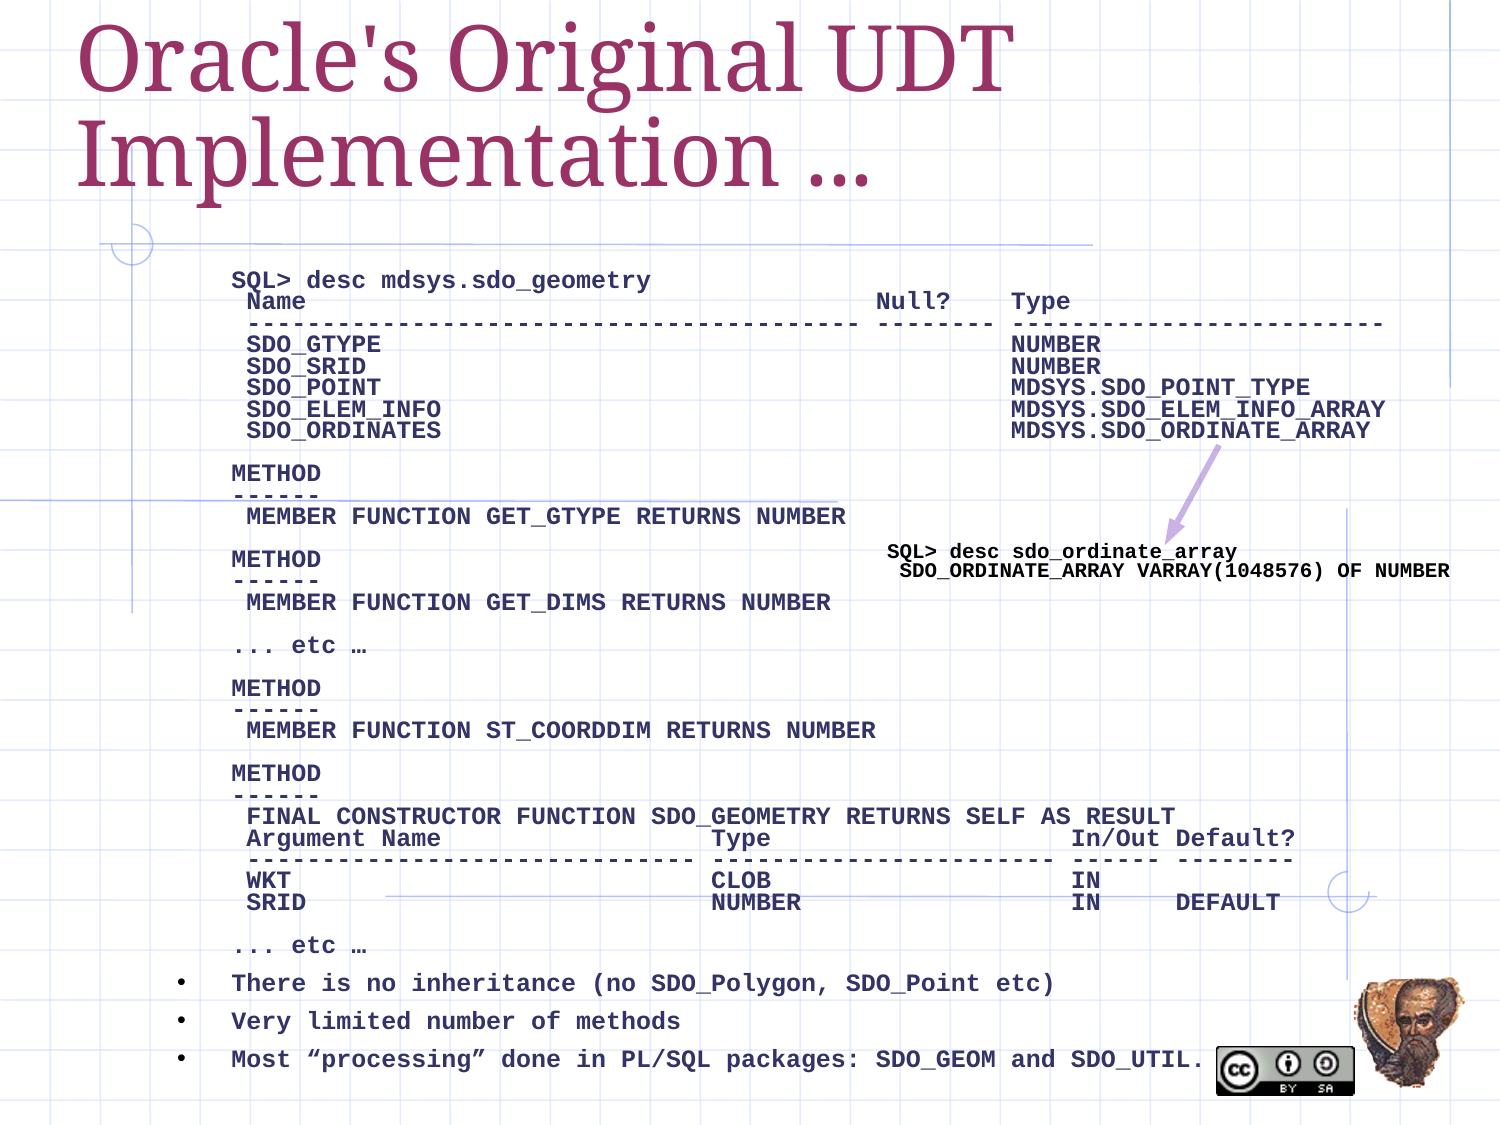

# Oracle's Original UDT Implementation ...
SQL> desc mdsys.sdo_geometry
 Name Null? Type
 ----------------------------------------- -------- -------------------------
 SDO_GTYPE NUMBER
 SDO_SRID NUMBER
 SDO_POINT MDSYS.SDO_POINT_TYPE
 SDO_ELEM_INFO MDSYS.SDO_ELEM_INFO_ARRAY
 SDO_ORDINATES MDSYS.SDO_ORDINATE_ARRAY
METHOD
------
 MEMBER FUNCTION GET_GTYPE RETURNS NUMBER
METHOD
------
 MEMBER FUNCTION GET_DIMS RETURNS NUMBER
... etc …
METHOD
------
 MEMBER FUNCTION ST_COORDDIM RETURNS NUMBER
METHOD
------
 FINAL CONSTRUCTOR FUNCTION SDO_GEOMETRY RETURNS SELF AS RESULT
 Argument Name Type In/Out Default?
 ------------------------------ ----------------------- ------ --------
 WKT CLOB IN
 SRID NUMBER IN DEFAULT
... etc …
There is no inheritance (no SDO_Polygon, SDO_Point etc)
Very limited number of methods
Most “processing” done in PL/SQL packages: SDO_GEOM and SDO_UTIL.
SQL> desc sdo_ordinate_array
 SDO_ORDINATE_ARRAY VARRAY(1048576) OF NUMBER